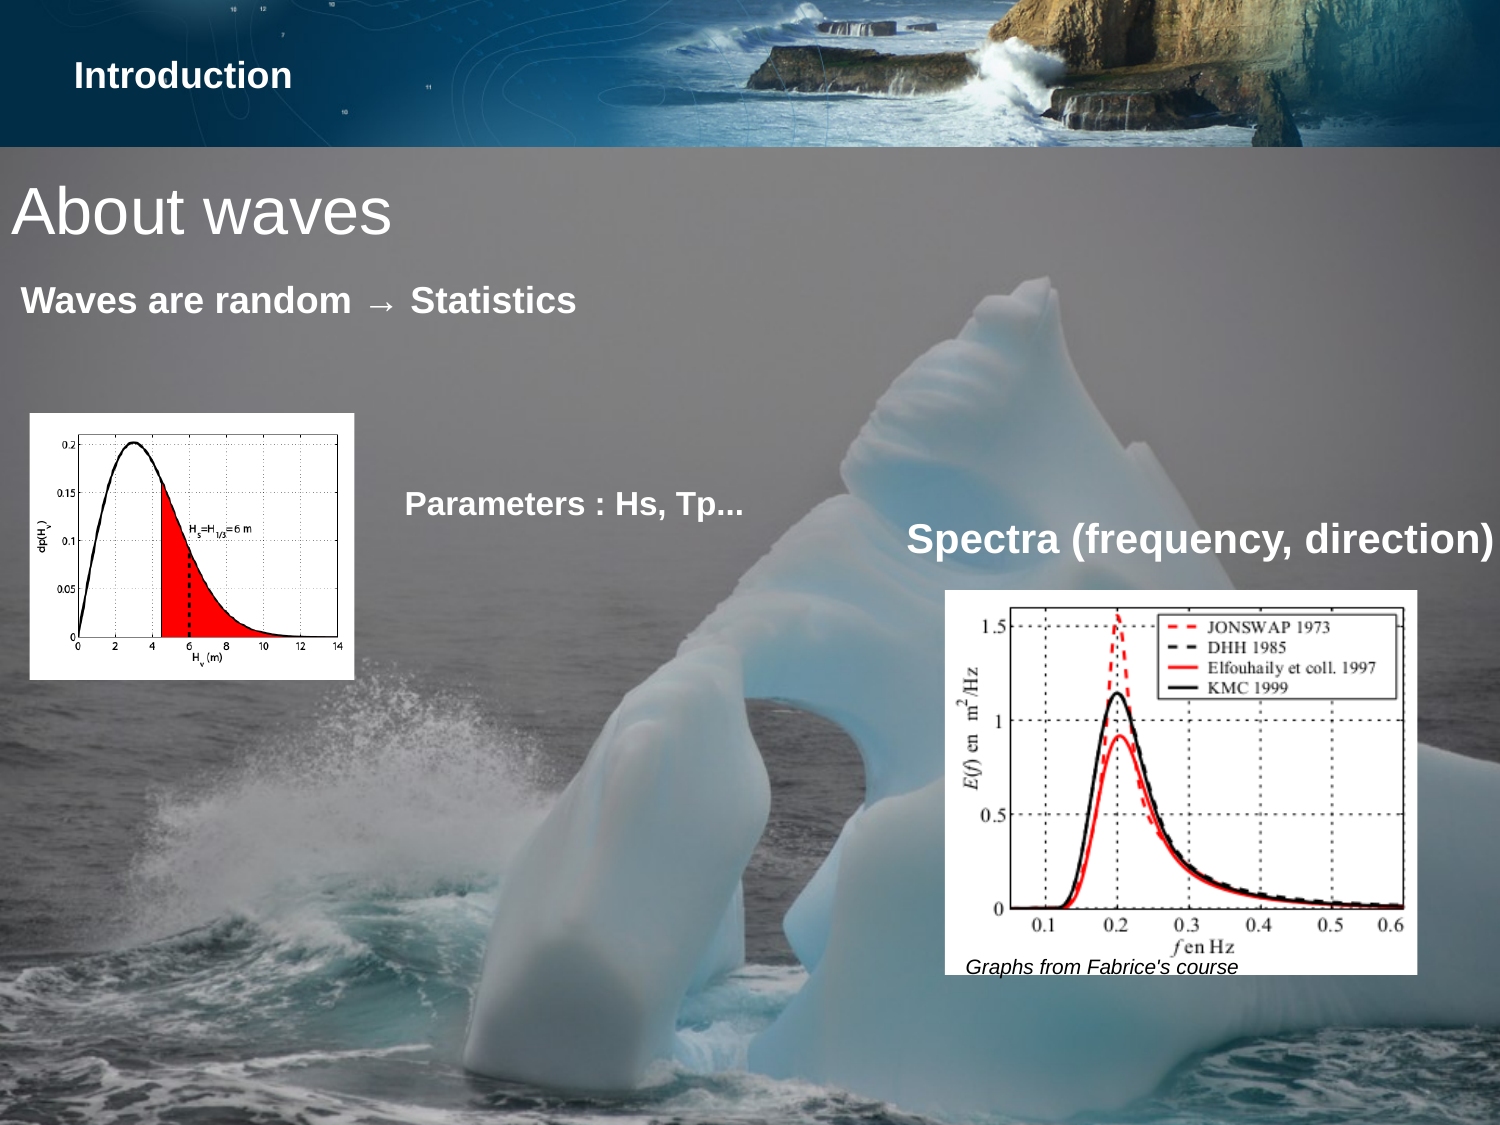

Introduction
# About waves
Waves are random → Statistics
Parameters : Hs, Tp...
Spectra (frequency, direction)
Graphs from Fabrice's course